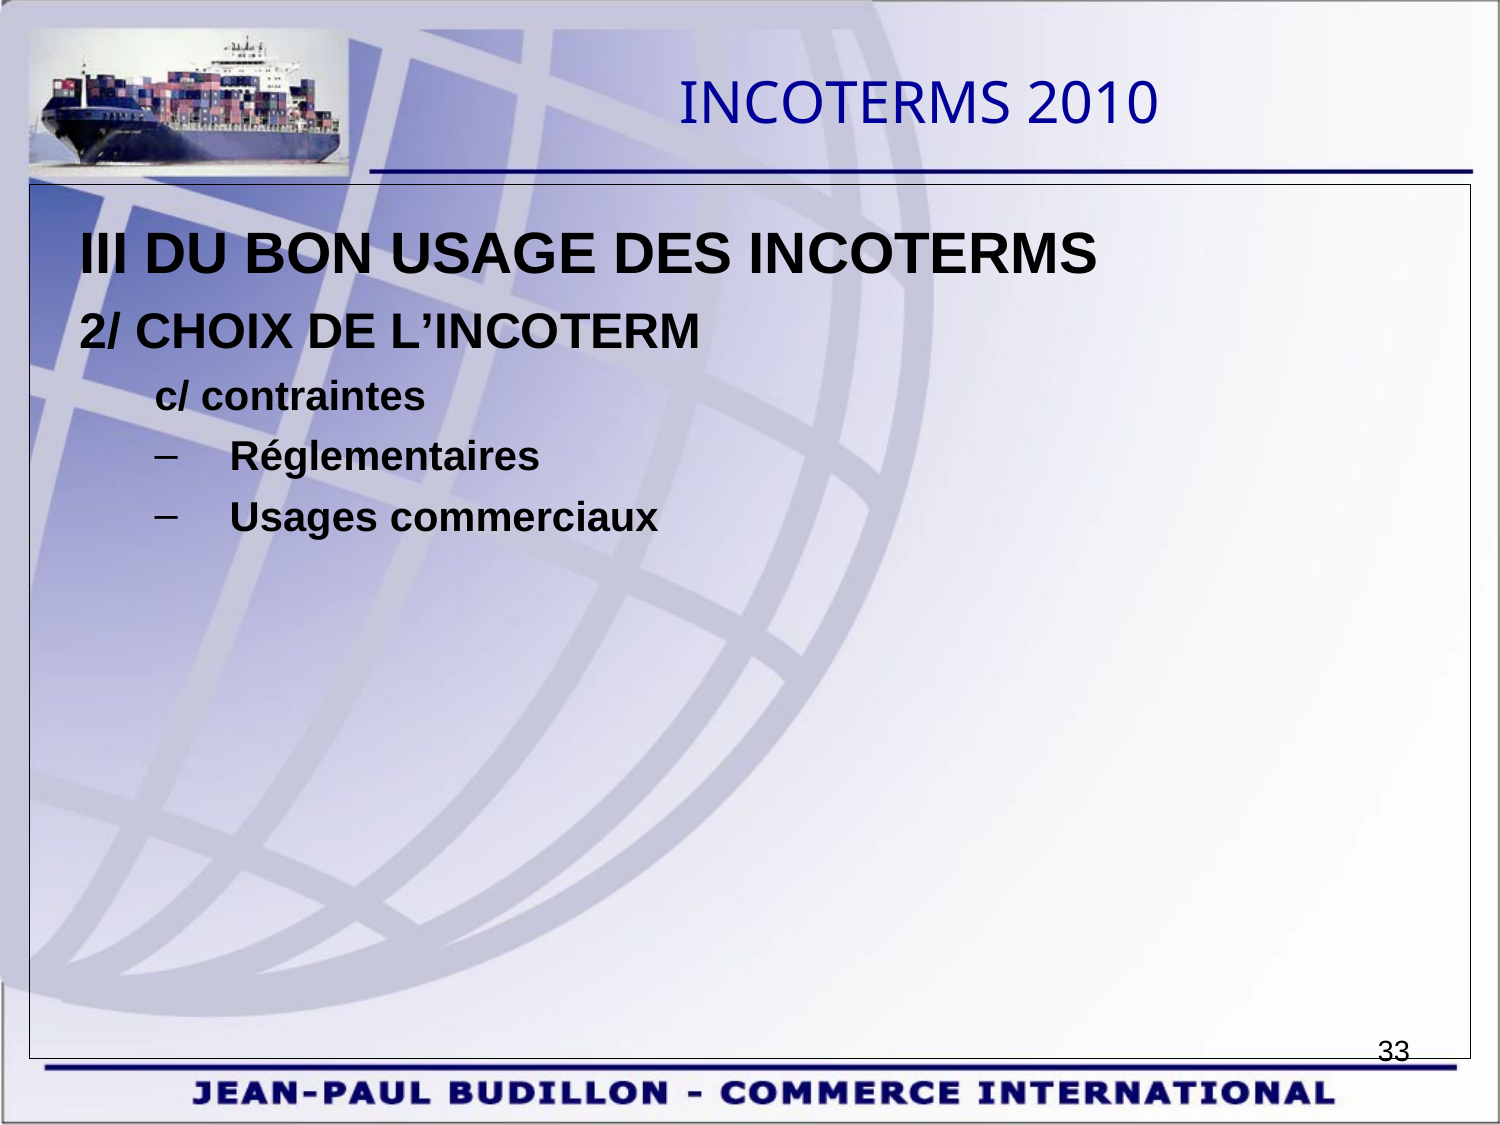

# INCOTERMS 2010
III DU BON USAGE DES INCOTERMS
2/ CHOIX DE L’INCOTERM
c/ contraintes
Réglementaires
Usages commerciaux
33